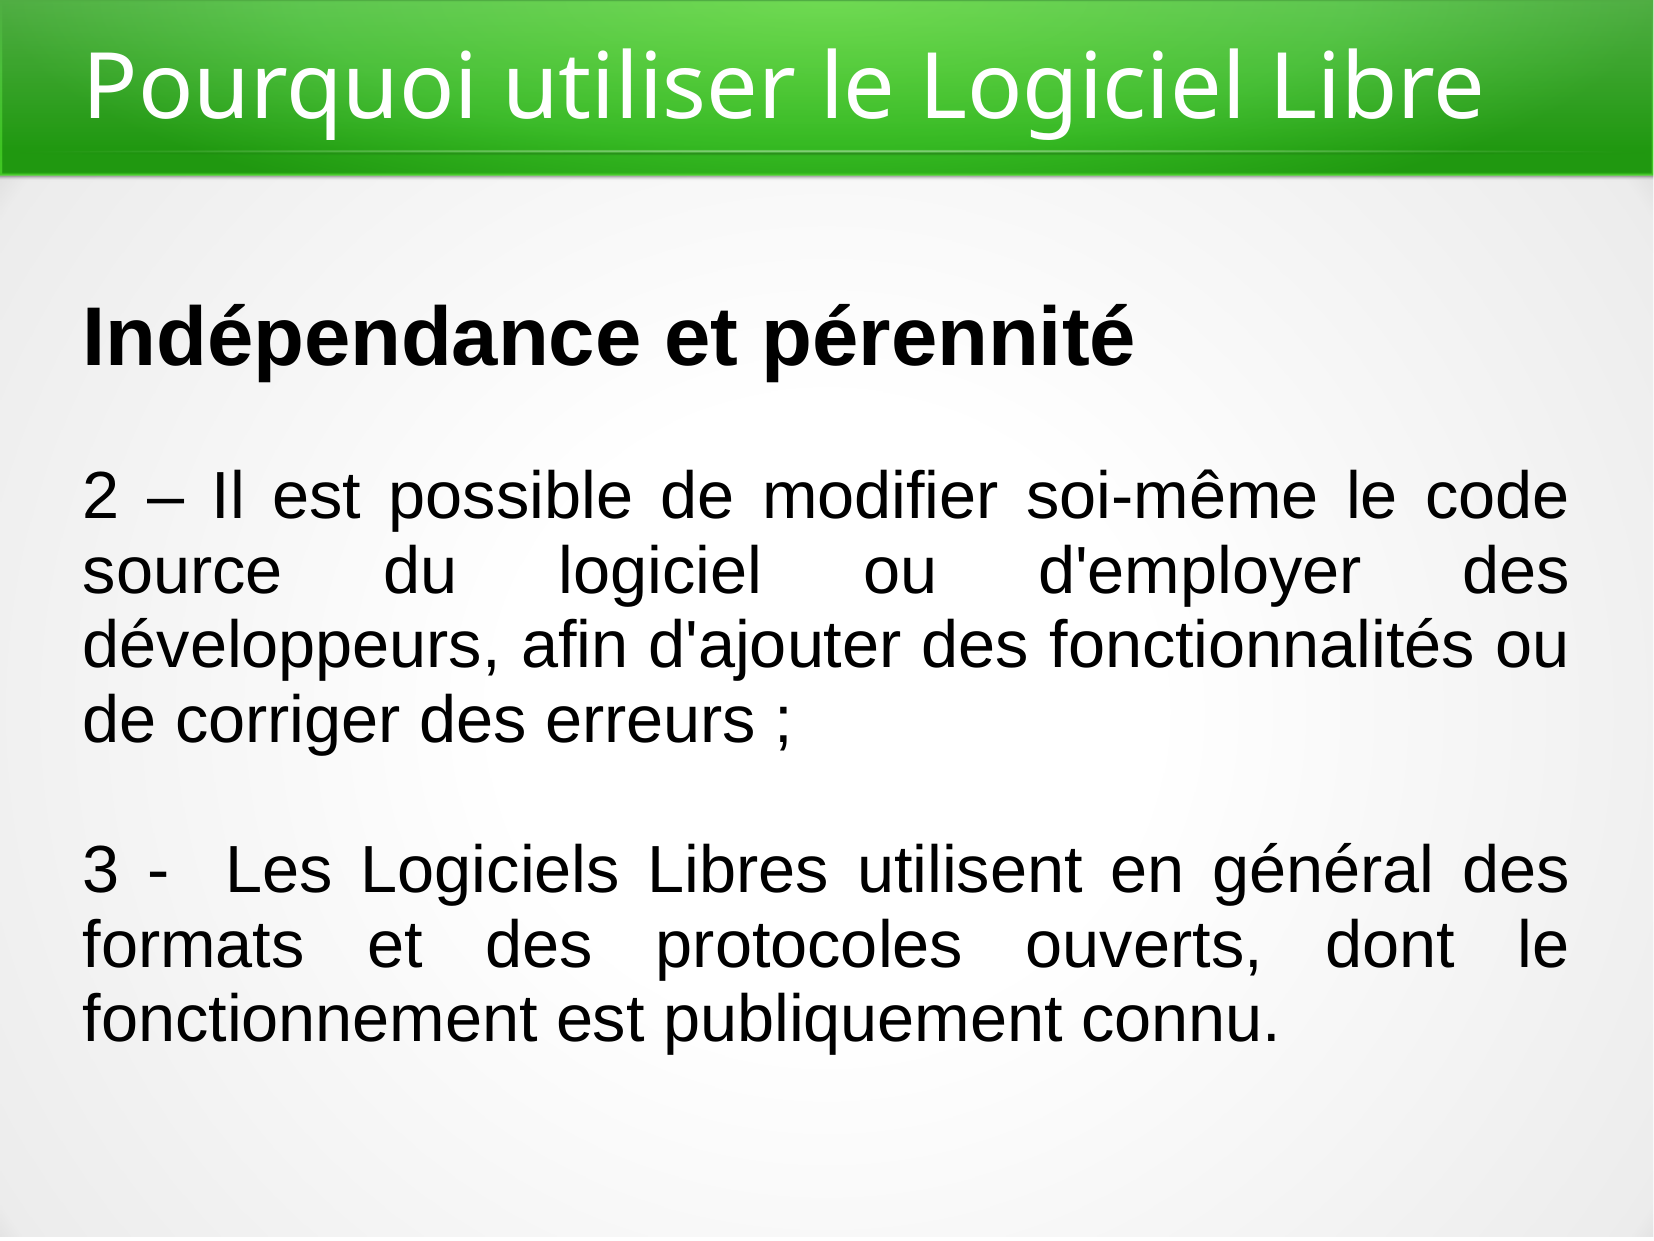

# Pourquoi utiliser le Logiciel Libre
Indépendance et pérennité
2 – Il est possible de modifier soi-même le code source du logiciel ou d'employer des développeurs, afin d'ajouter des fonctionnalités ou de corriger des erreurs ;
3 - Les Logiciels Libres utilisent en général des formats et des protocoles ouverts, dont le fonctionnement est publiquement connu.